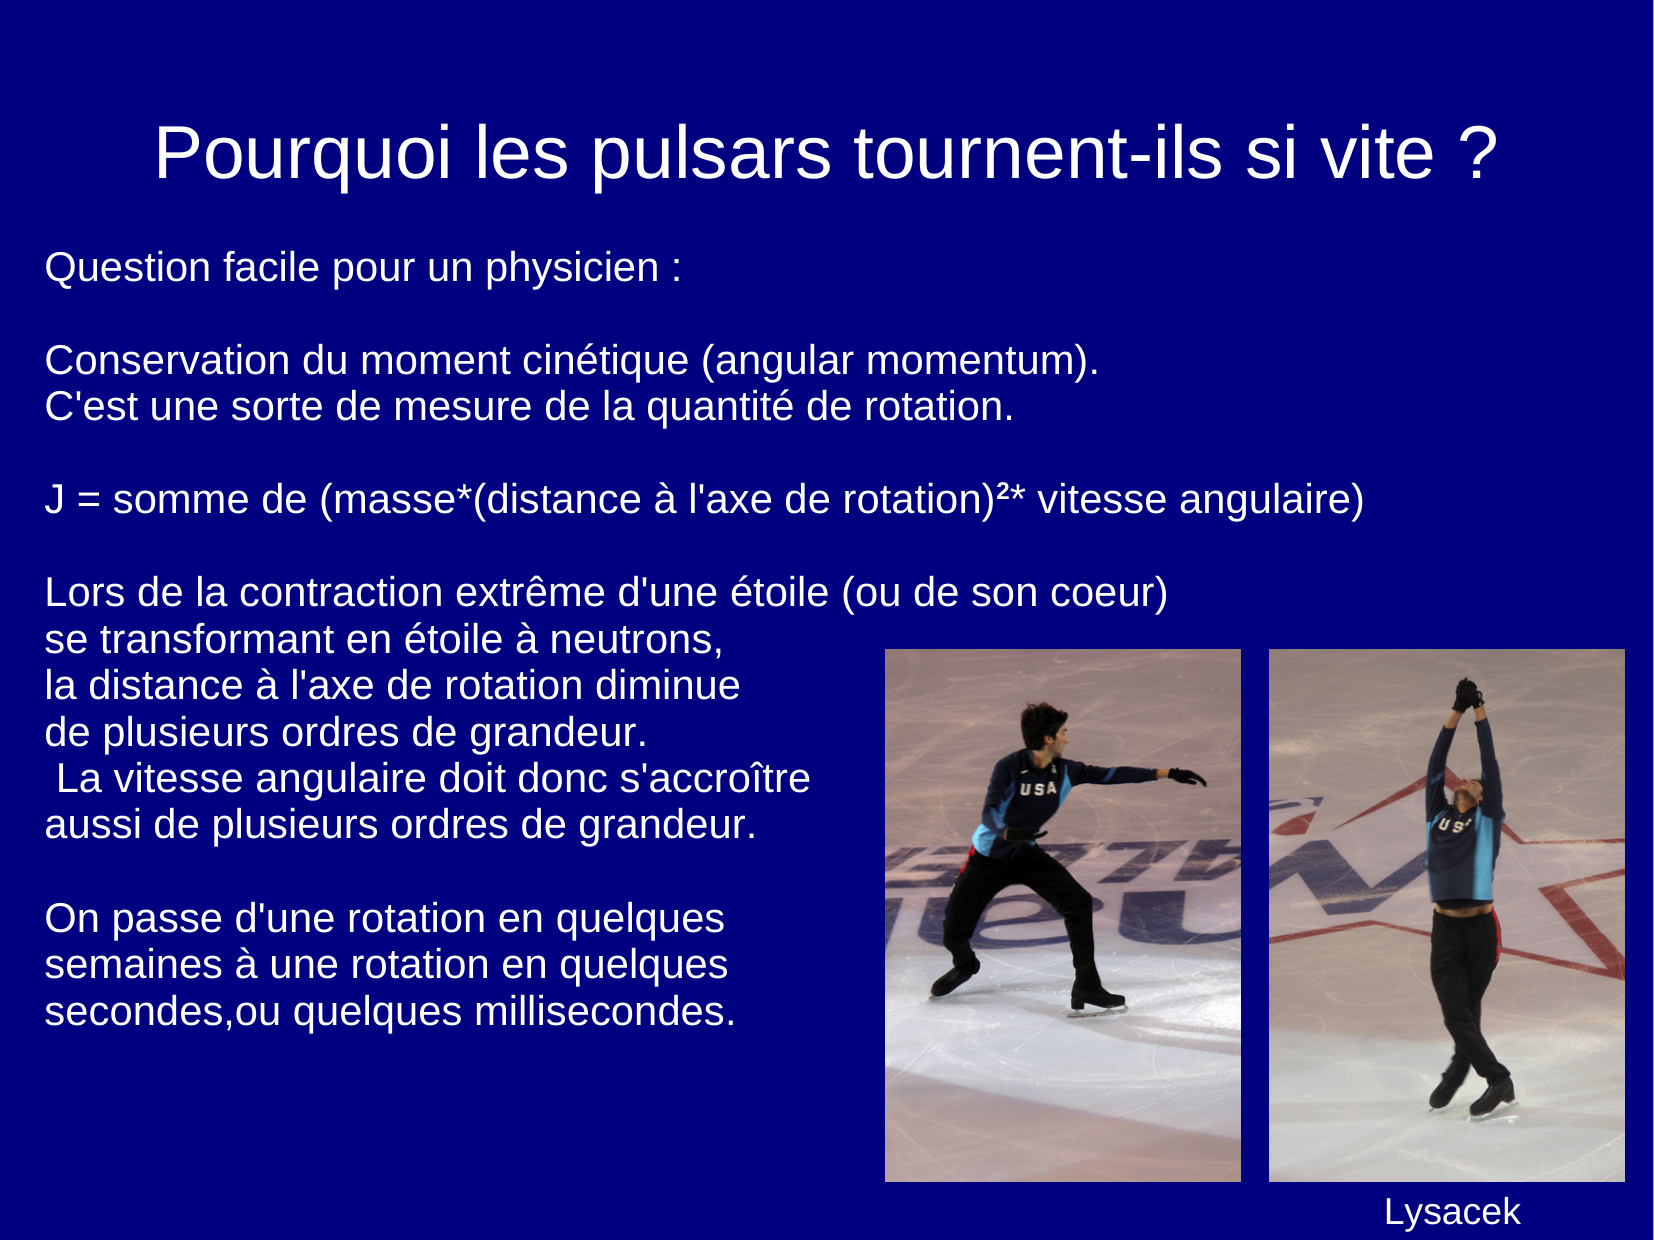

# Pourquoi les pulsars tournent-ils si vite ?
Question facile pour un physicien :
Conservation du moment cinétique (angular momentum).
C'est une sorte de mesure de la quantité de rotation.
J = somme de (masse*(distance à l'axe de rotation)2* vitesse angulaire)
Lors de la contraction extrême d'une étoile (ou de son coeur)
se transformant en étoile à neutrons,
la distance à l'axe de rotation diminue
de plusieurs ordres de grandeur.
 La vitesse angulaire doit donc s'accroître
aussi de plusieurs ordres de grandeur.
On passe d'une rotation en quelques
semaines à une rotation en quelques
secondes,ou quelques millisecondes.
Lysacek